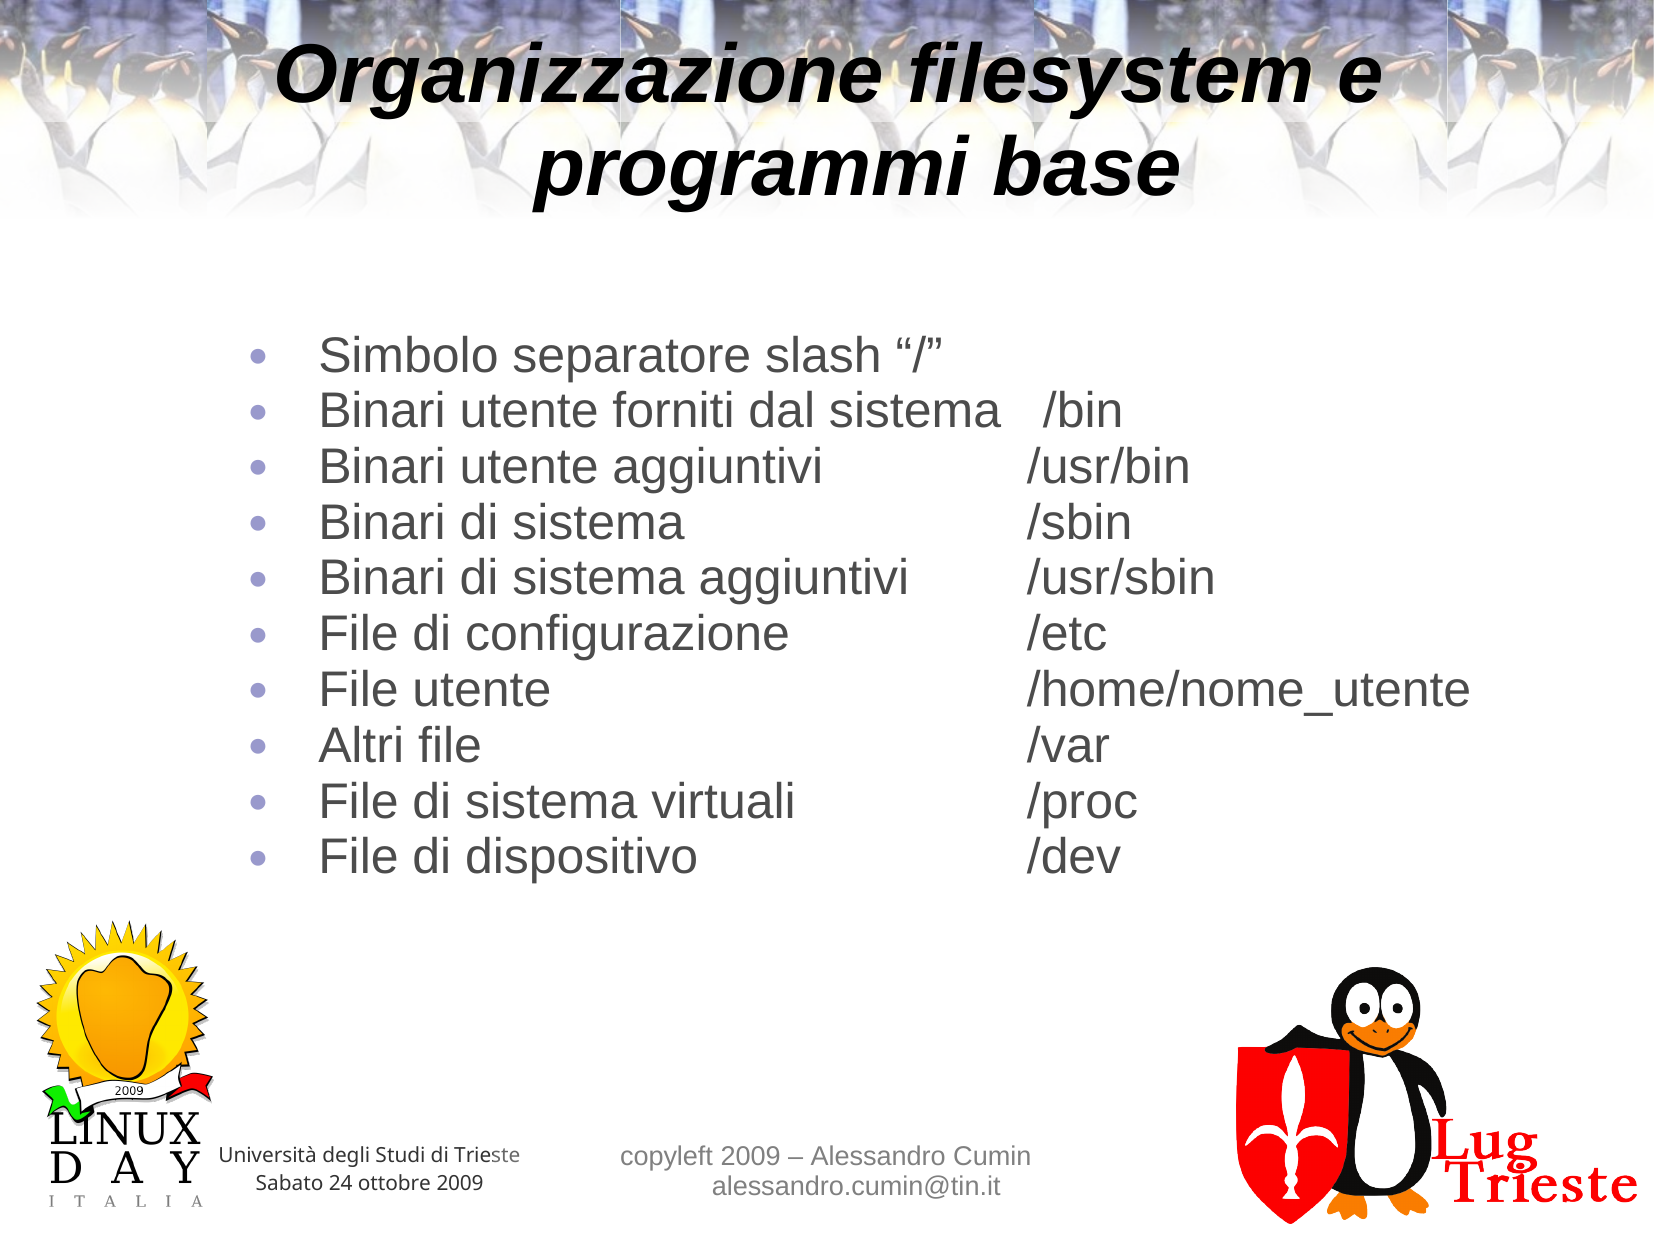

# Organizzazione filesystem e programmi base
Simbolo separatore slash “/”
Binari utente forniti dal sistema /bin
Binari utente aggiuntivi		/usr/bin
Binari di sistema			/sbin
Binari di sistema aggiuntivi 	/usr/sbin
File di configurazione 		/etc
File utente 				/home/nome_utente
Altri file 					/var
File di sistema virtuali		/proc
File di dispositivo			/dev